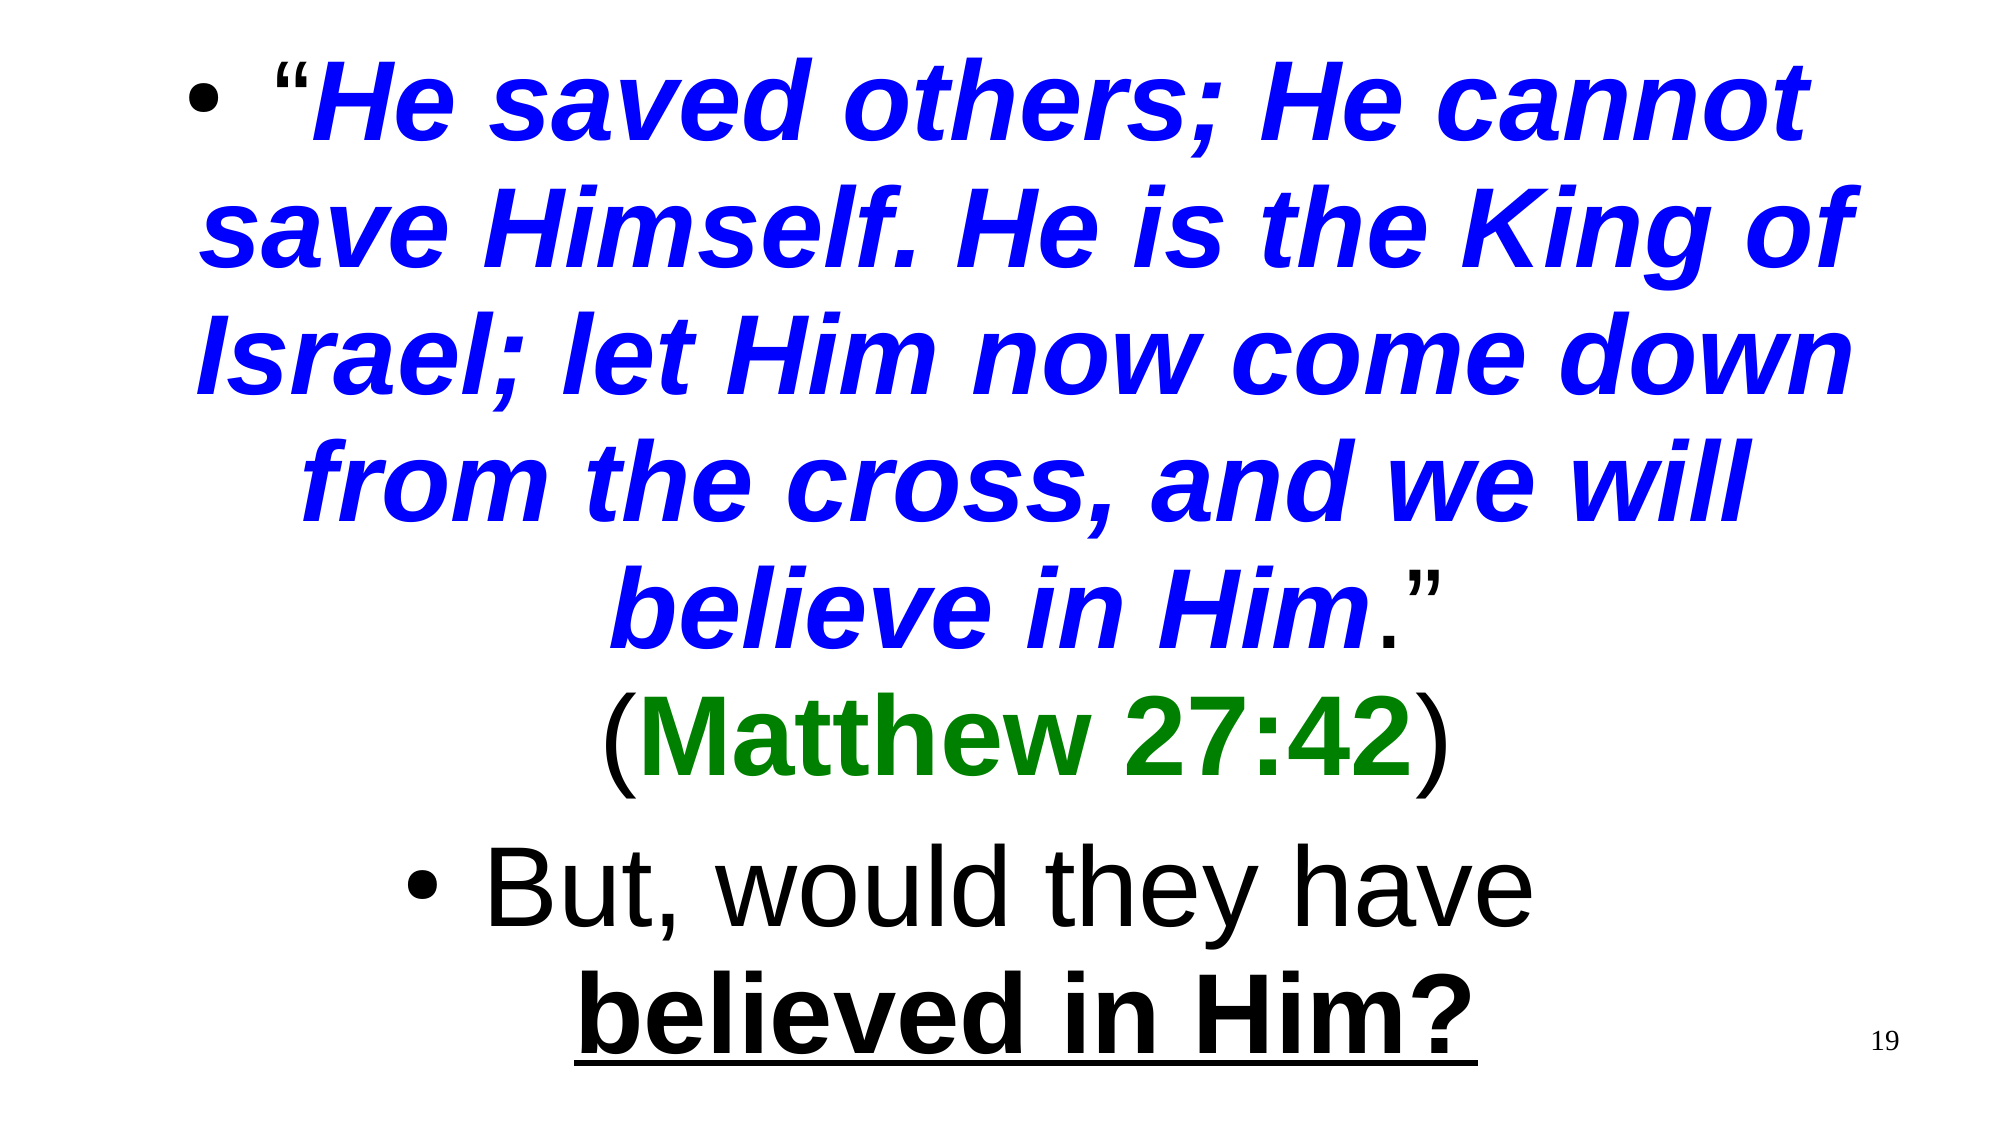

# “He saved others; He cannot save Himself. He is the King of Israel; let Him now come down from the cross, and we will believe in Him.” (Matthew 27:42)
But, would they have
believed in Him?
19